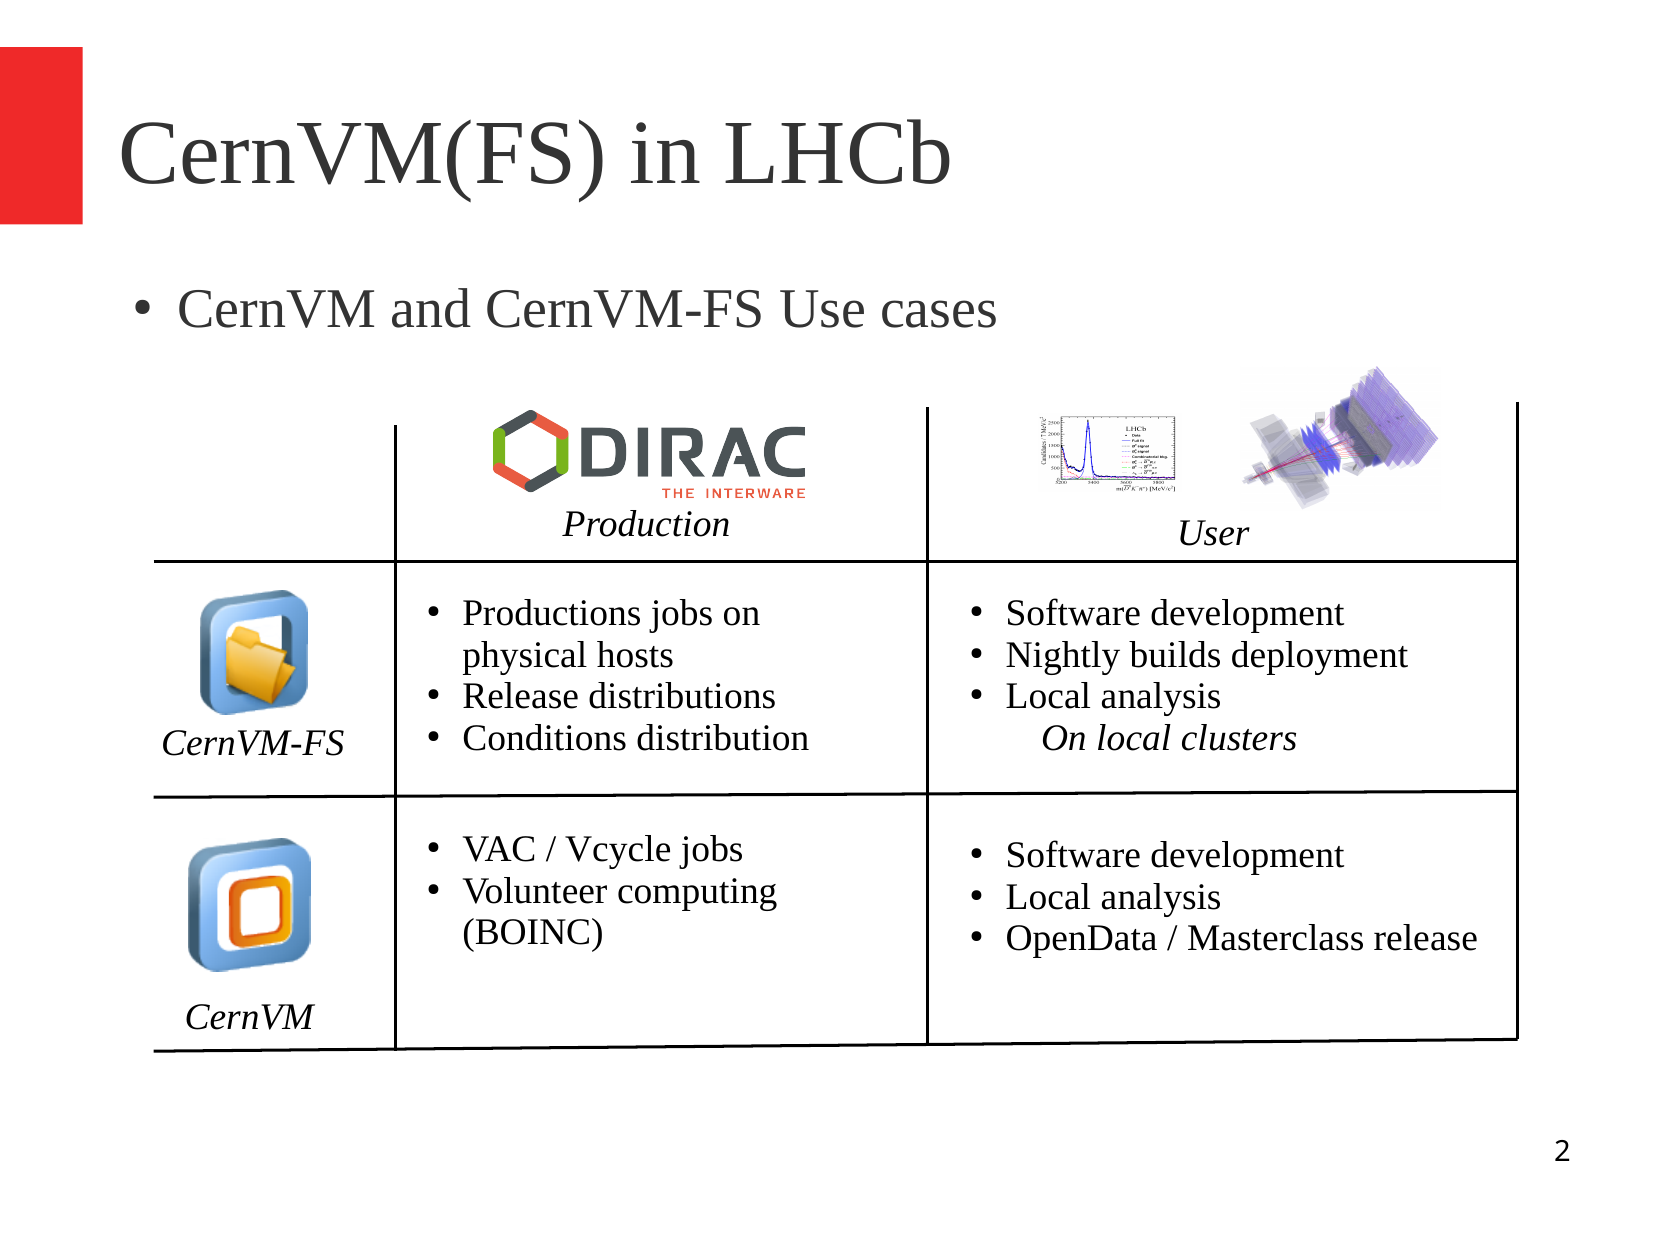

# CernVM(FS) in LHCb
CernVM and CernVM-FS Use cases
Production
User
Productions jobs on physical hosts
Release distributions
Conditions distribution
Software development
Nightly builds deployment
Local analysis
On local clusters
CernVM-FS
VAC / Vcycle jobs
Volunteer computing (BOINC)
Software development
Local analysis
OpenData / Masterclass release
CernVM
2